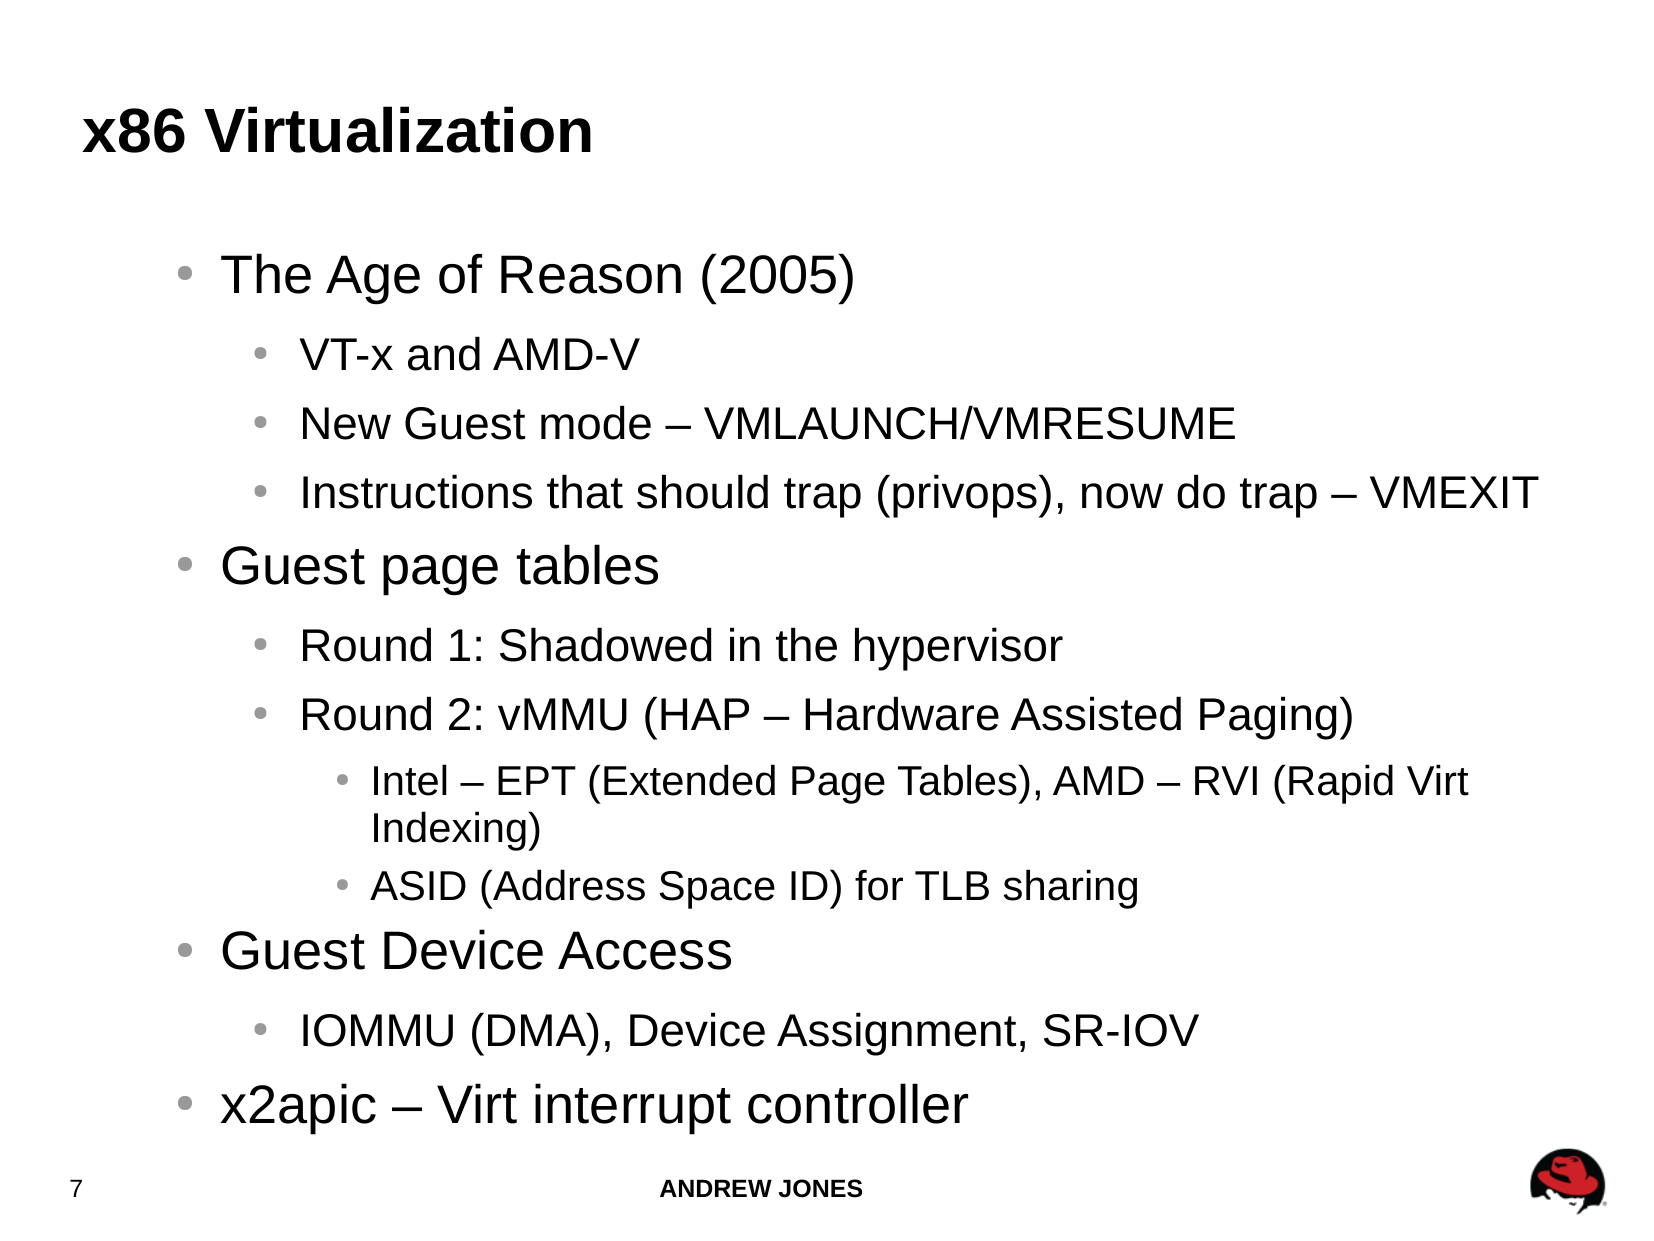

# x86 Virtualization
The Age of Reason (2005)
VT-x and AMD-V
New Guest mode – VMLAUNCH/VMRESUME
Instructions that should trap (privops), now do trap – VMEXIT
Guest page tables
Round 1: Shadowed in the hypervisor
Round 2: vMMU (HAP – Hardware Assisted Paging)
Intel – EPT (Extended Page Tables), AMD – RVI (Rapid Virt Indexing)
ASID (Address Space ID) for TLB sharing
Guest Device Access
IOMMU (DMA), Device Assignment, SR-IOV
x2apic – Virt interrupt controller